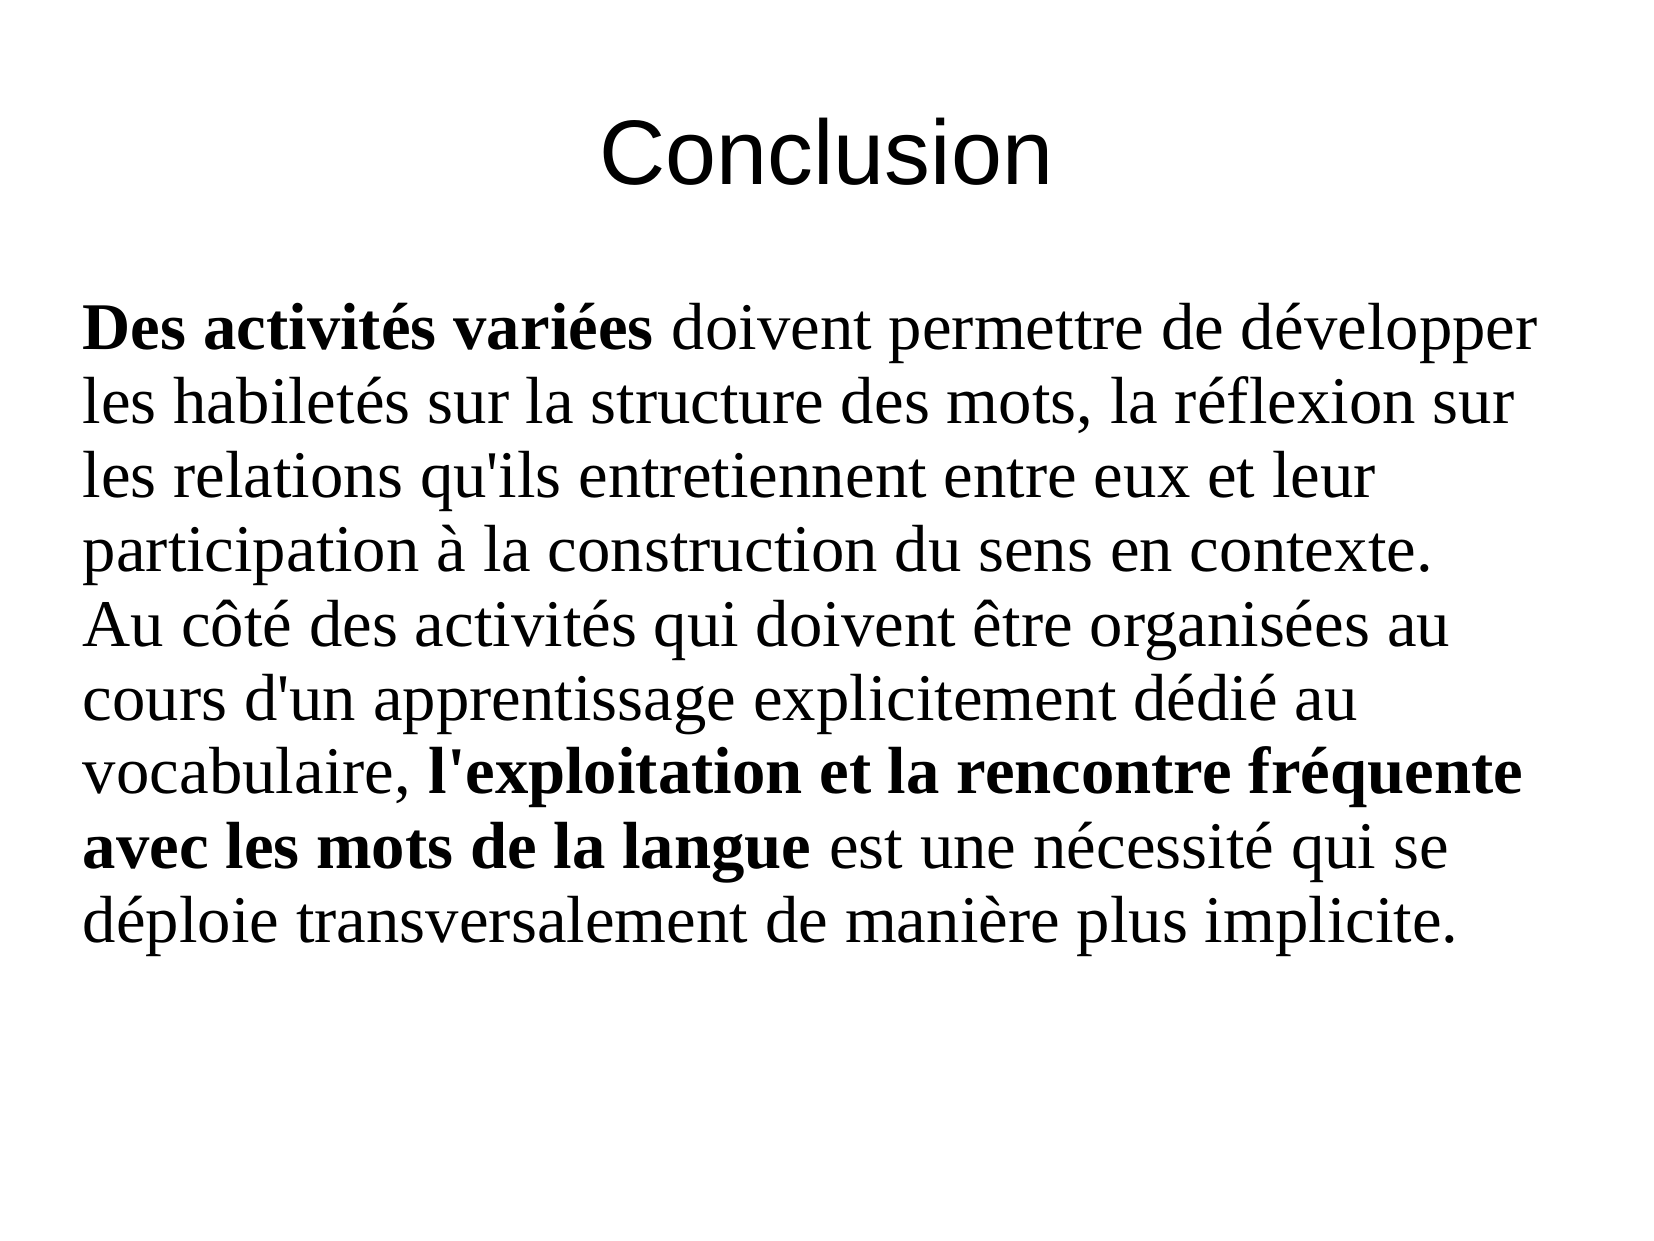

# Conclusion
Des activités variées doivent permettre de développer les habiletés sur la structure des mots, la réflexion sur les relations qu'ils entretiennent entre eux et leur participation à la construction du sens en contexte.
Au côté des activités qui doivent être organisées au cours d'un apprentissage explicitement dédié au vocabulaire, l'exploitation et la rencontre fréquente avec les mots de la langue est une nécessité qui se déploie transversalement de manière plus implicite.